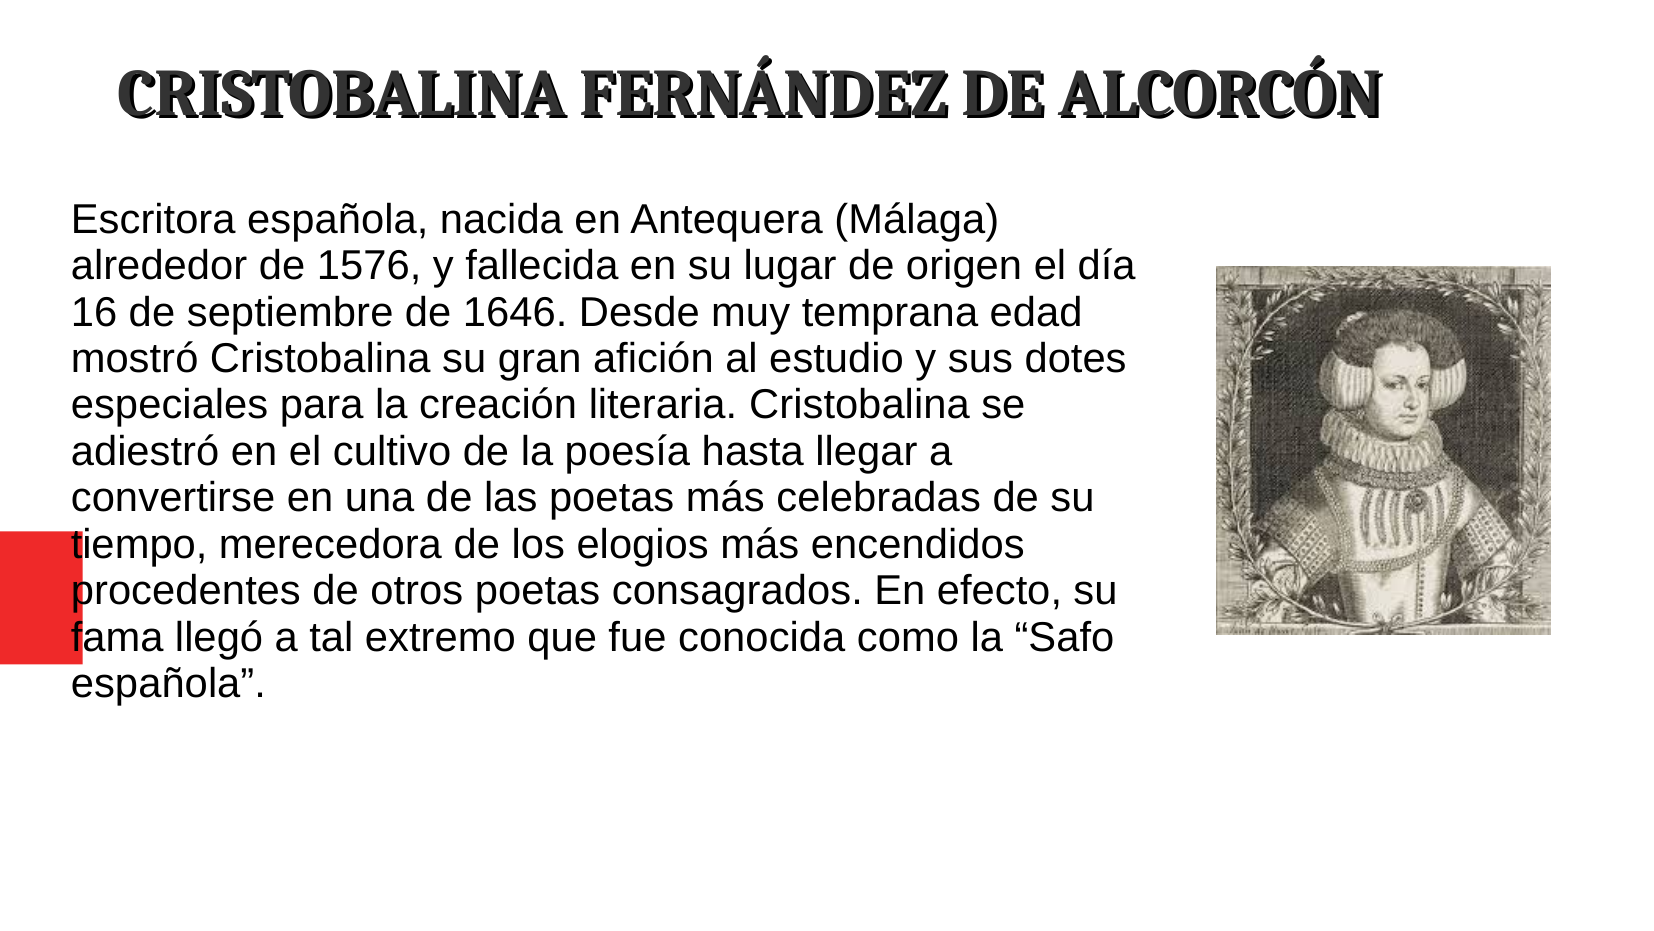

# CRISTOBALINA FERNÁNDEZ DE ALCORCÓN
Escritora española, nacida en Antequera (Málaga) alrededor de 1576, y fallecida en su lugar de origen el día 16 de septiembre de 1646. Desde muy temprana edad mostró Cristobalina su gran afición al estudio y sus dotes especiales para la creación literaria. Cristobalina se adiestró en el cultivo de la poesía hasta llegar a convertirse en una de las poetas más celebradas de su tiempo, merecedora de los elogios más encendidos procedentes de otros poetas consagrados. En efecto, su fama llegó a tal extremo que fue conocida como la “Safo española”.